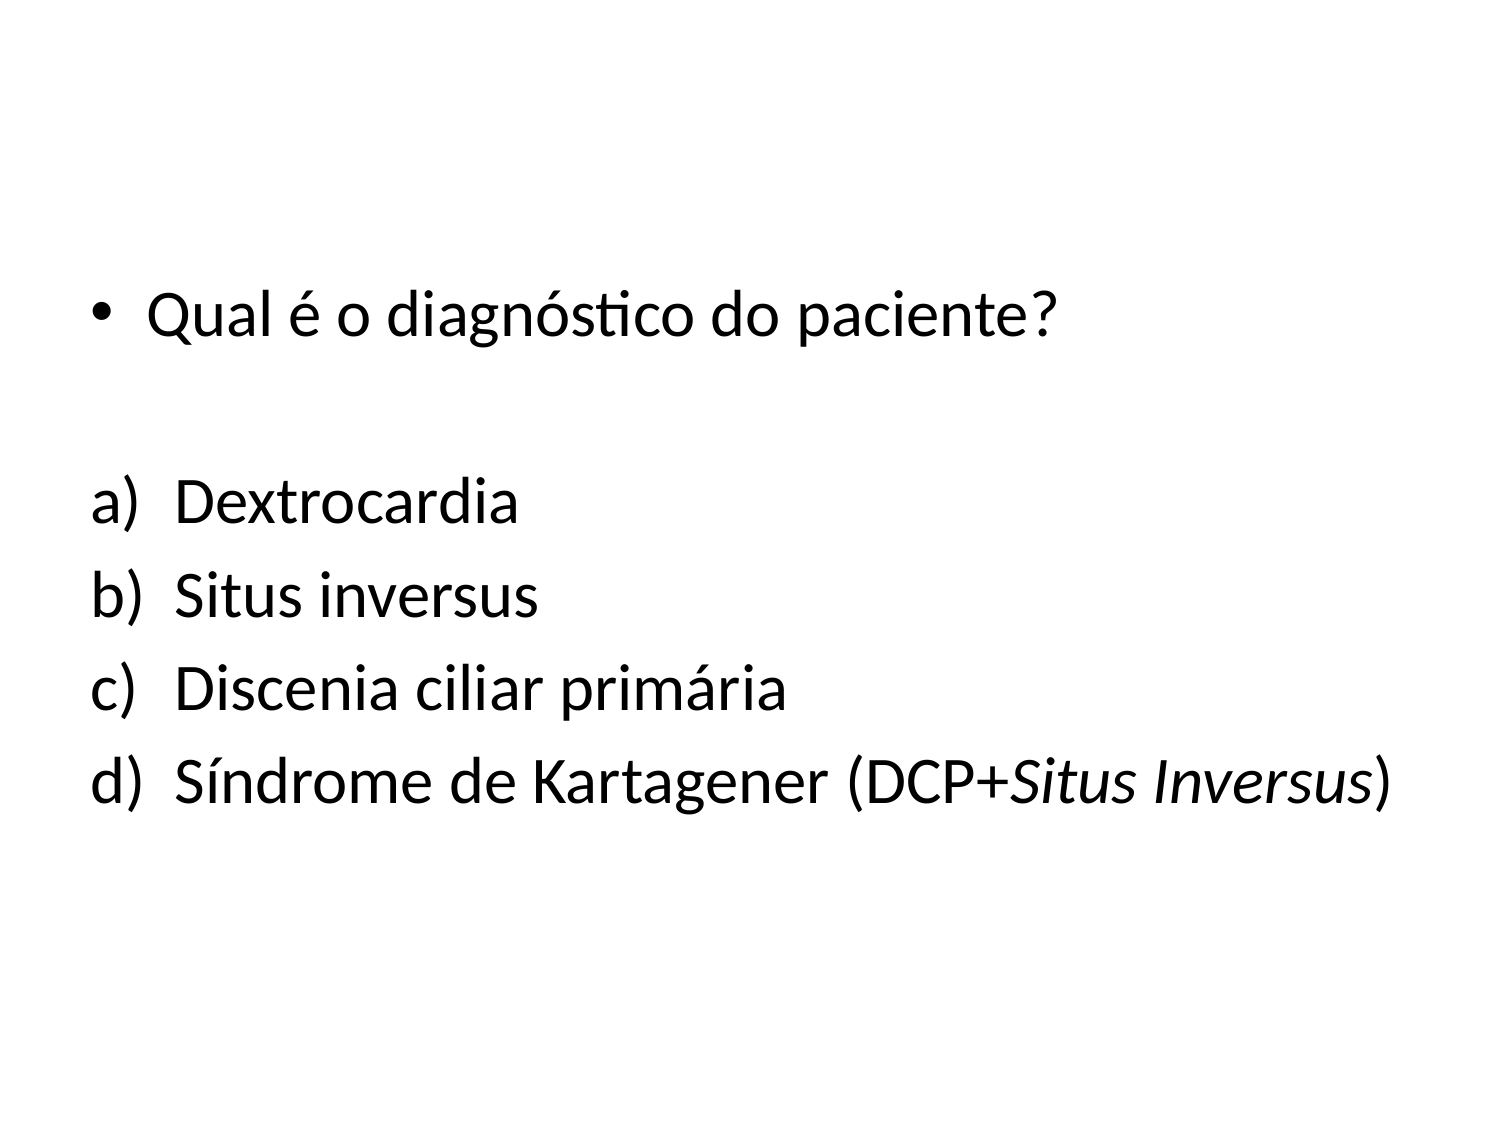

# Qual é o diagnóstico do paciente?
Dextrocardia
Situs inversus
Discenia ciliar primária
Síndrome de Kartagener (DCP+Situs Inversus)